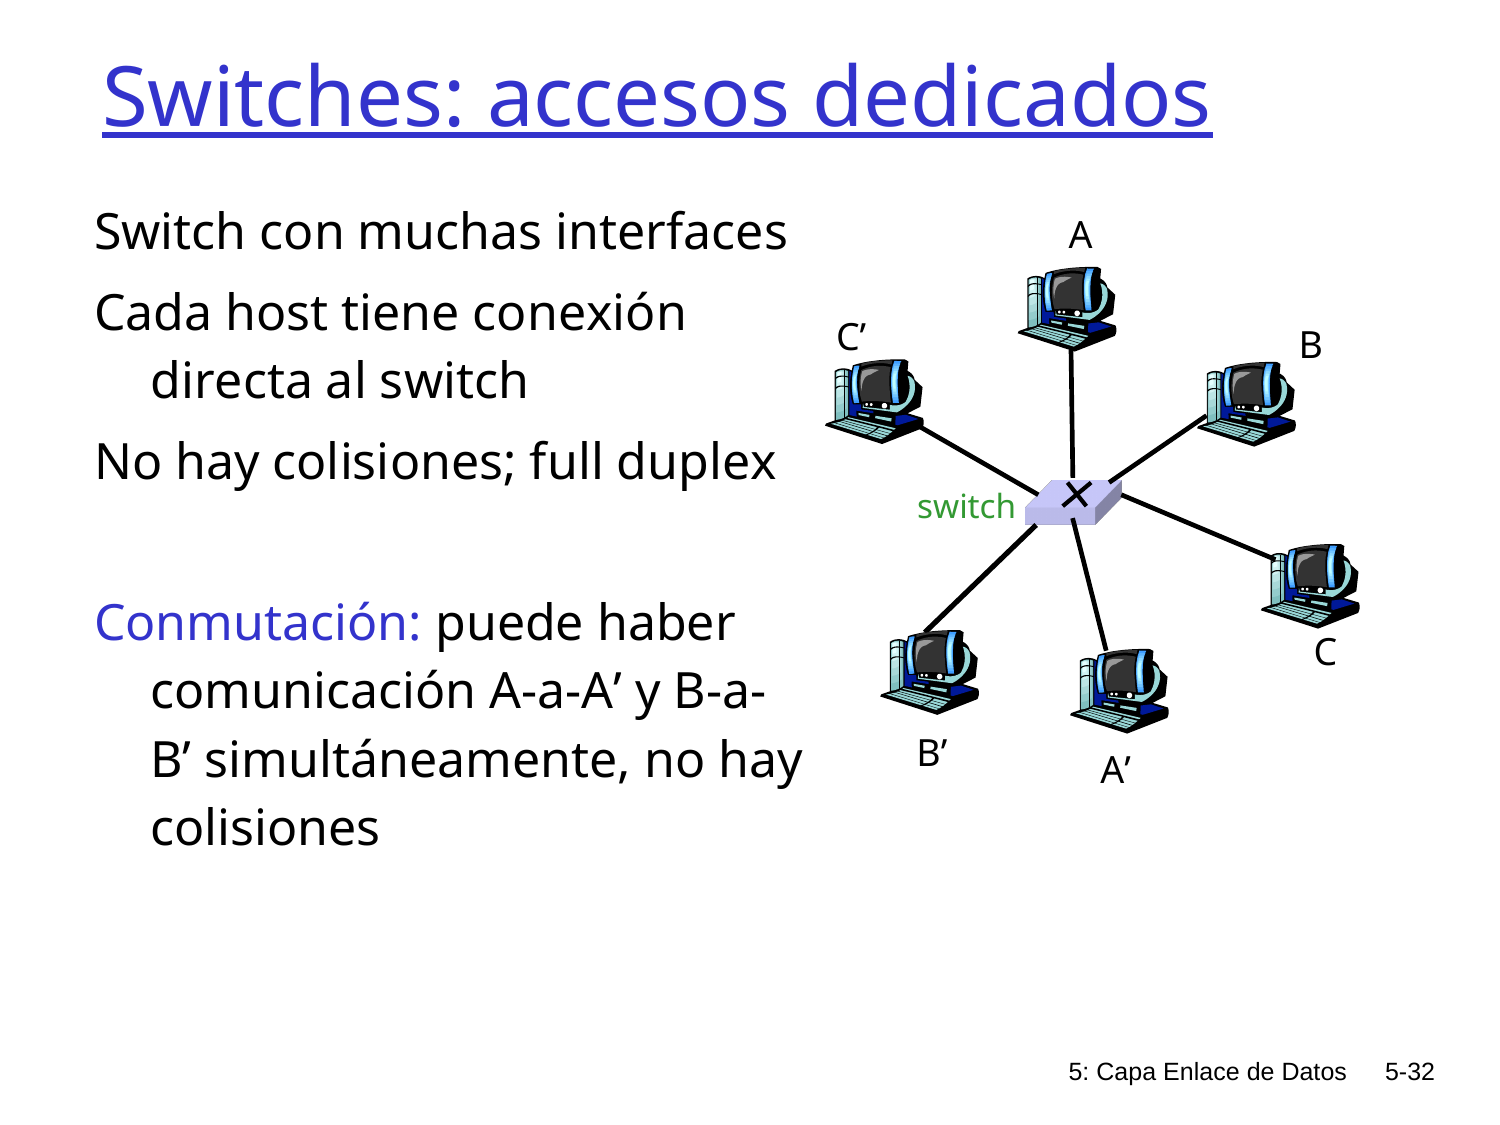

# Switches: accesos dedicados
Switch con muchas interfaces
Cada host tiene conexión directa al switch
No hay colisiones; full duplex
Conmutación: puede haber comunicación A-a-A’ y B-a-B’ simultáneamente, no hay colisiones
A
C’
B
switch
C
B’
A’
32